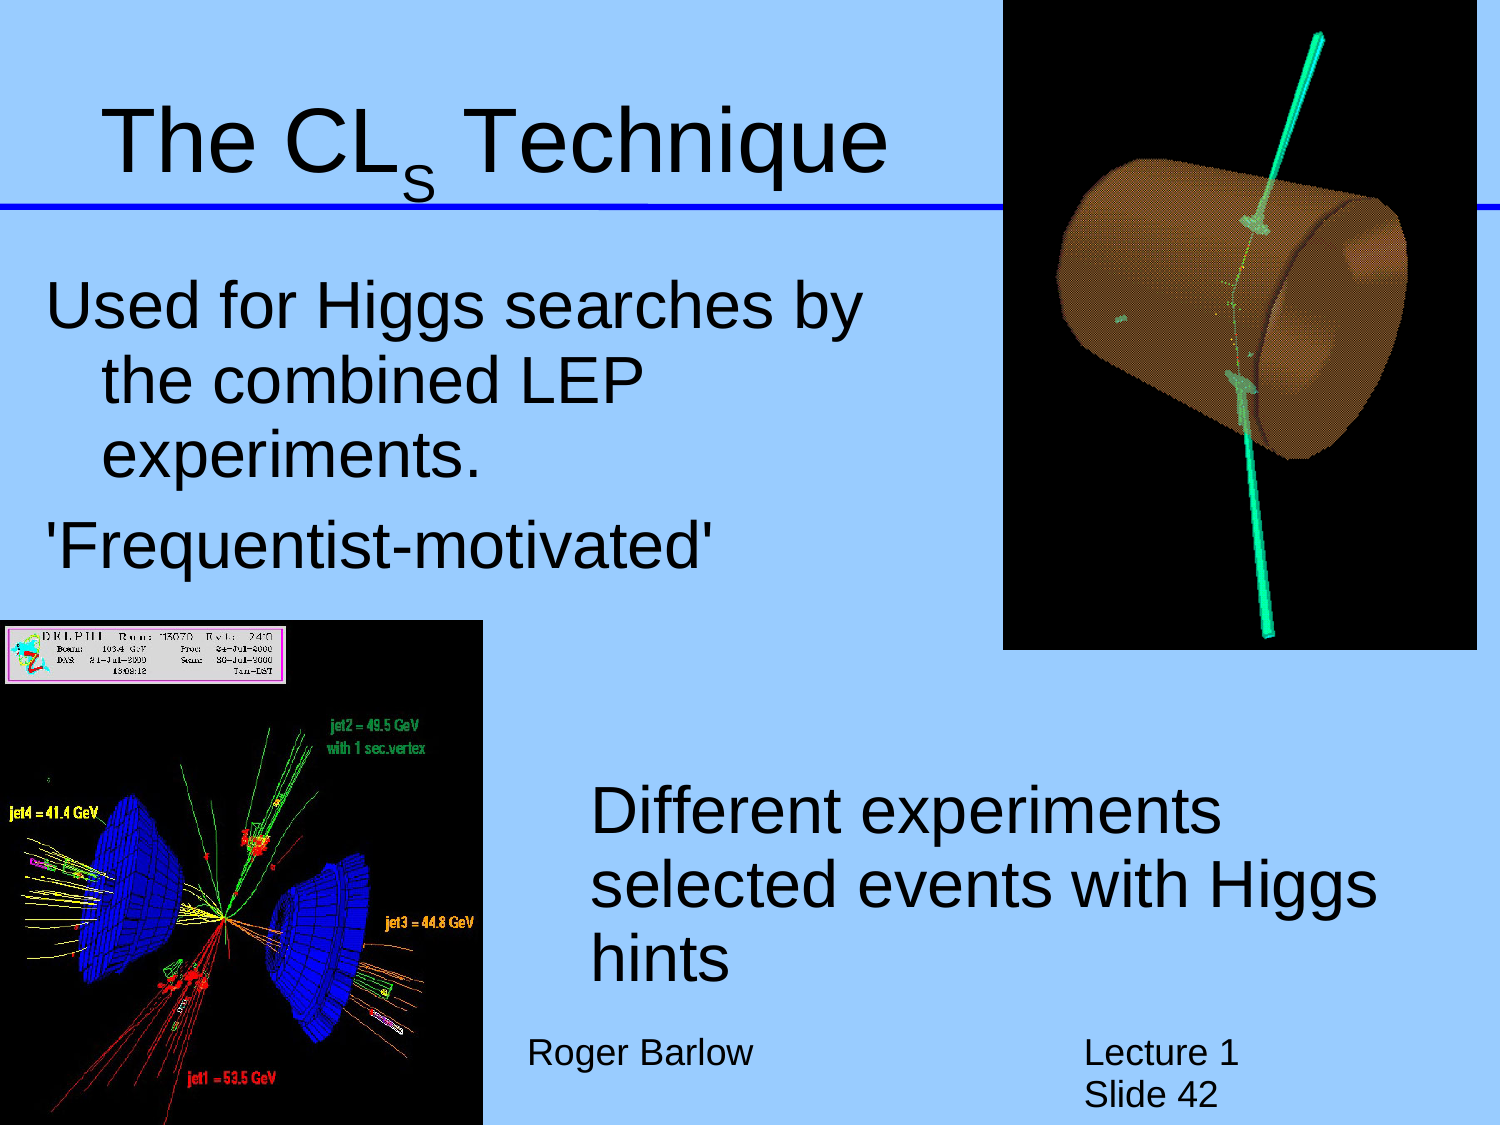

# The CLS Technique
Used for Higgs searches by the combined LEP experiments.
'Frequentist-motivated'
Different experiments selected events with Higgs hints
42